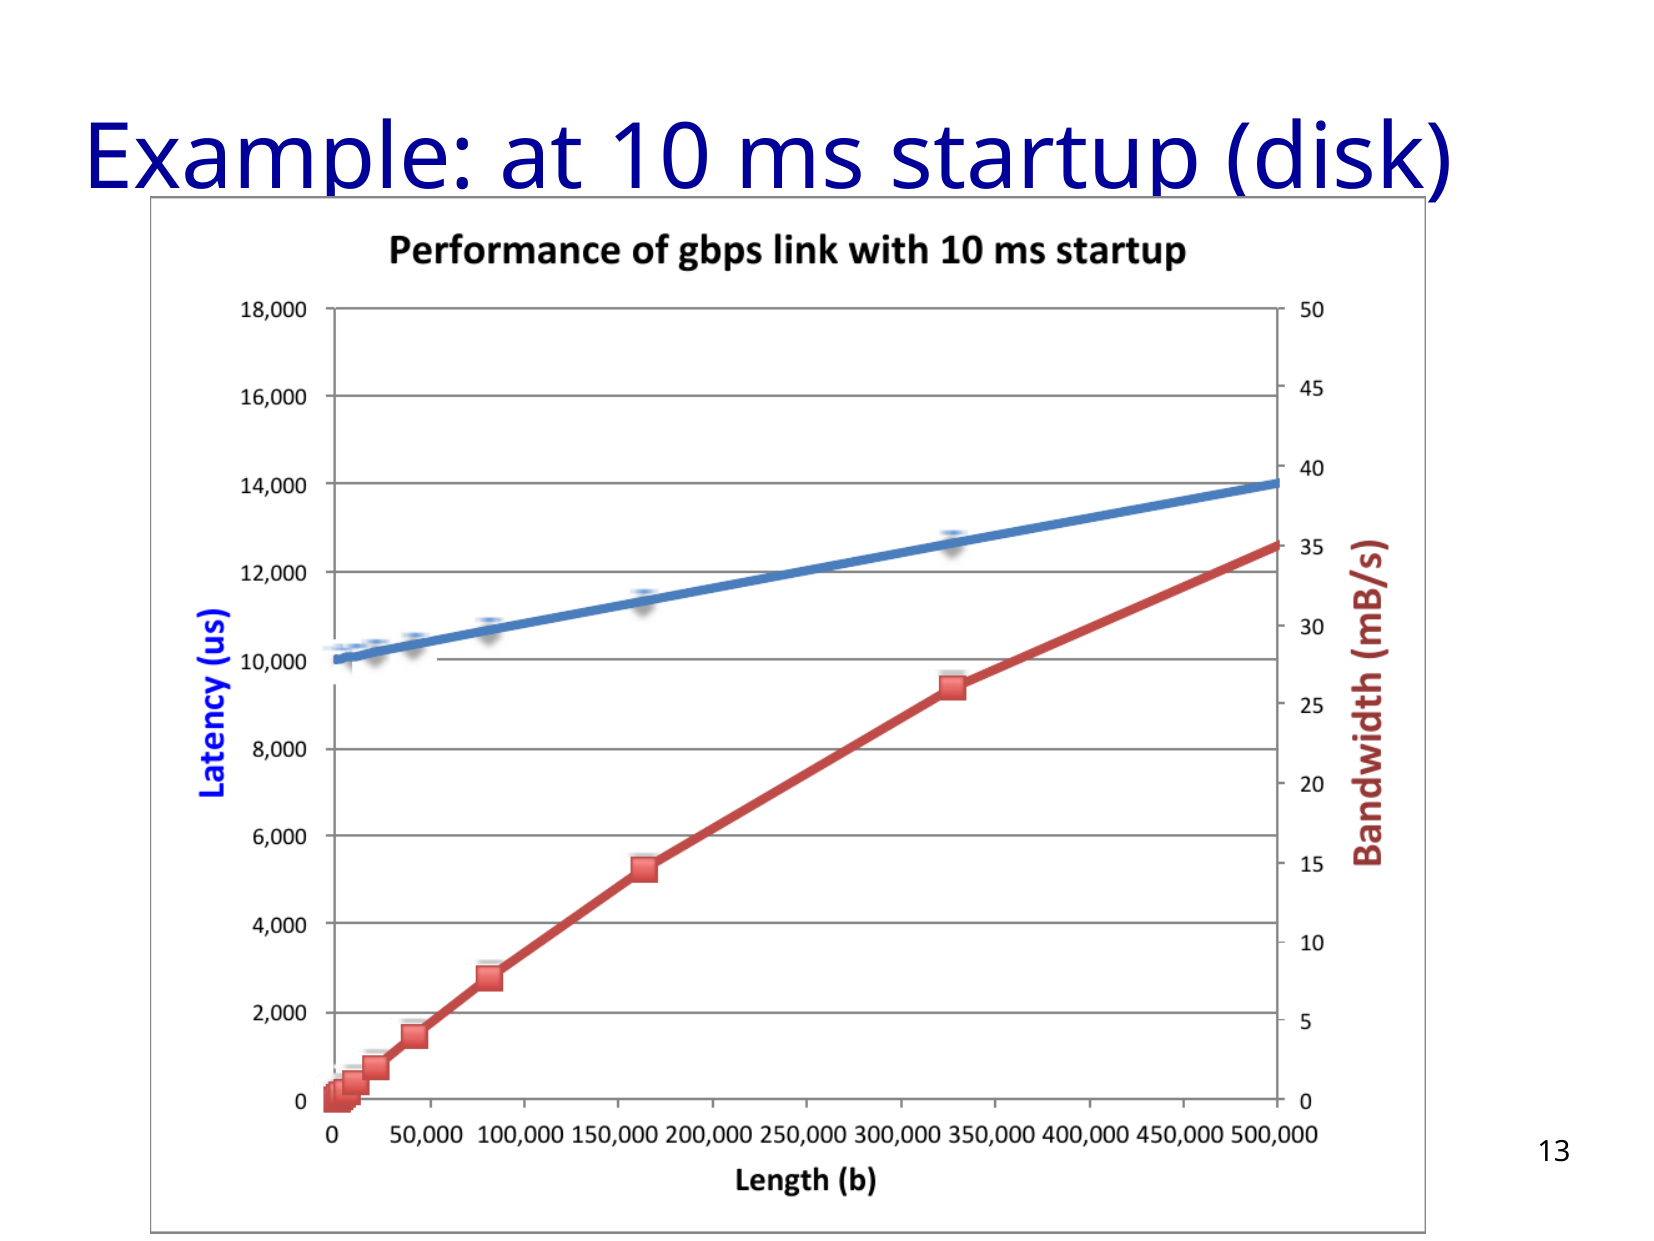

# Example: at 10 ms startup (disk)
13